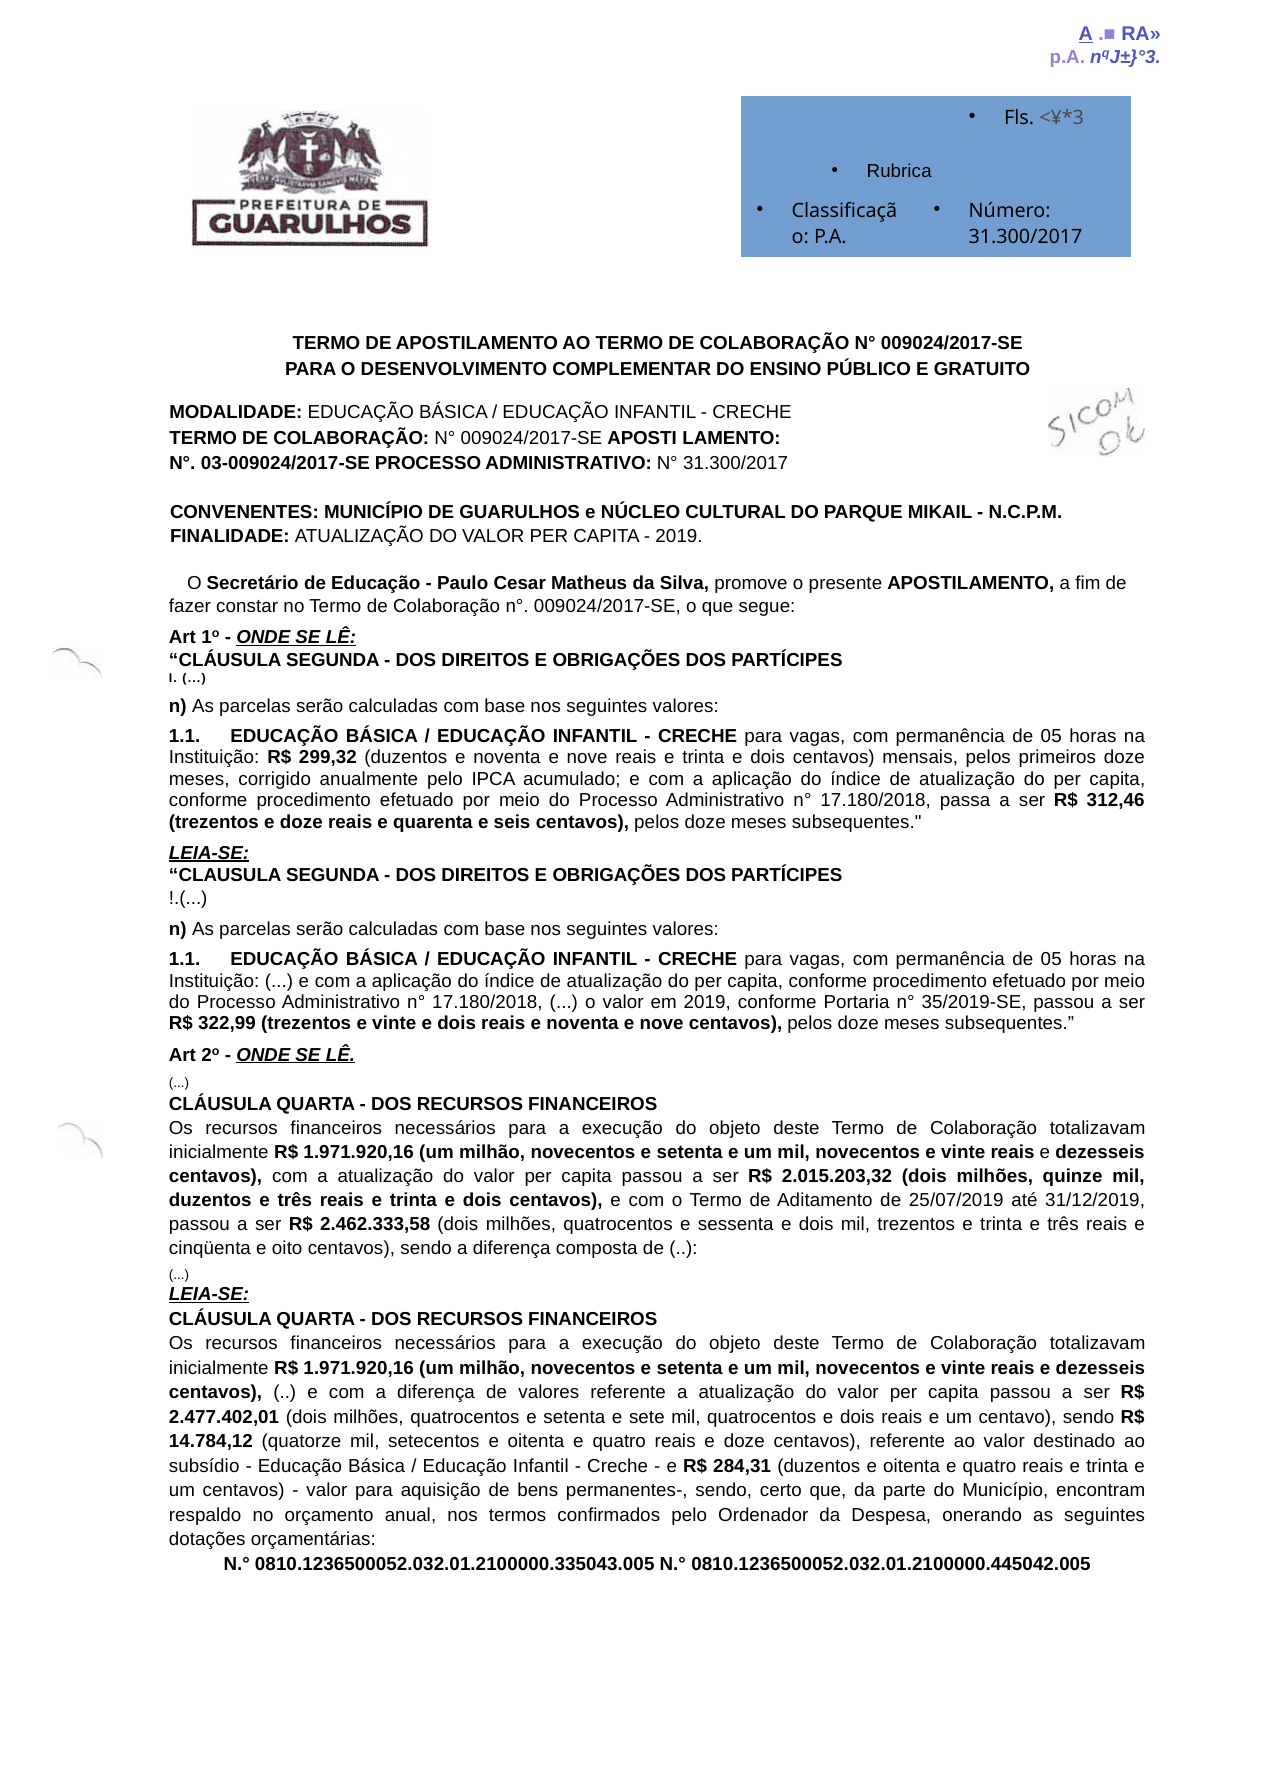

A .■ RA»
p.A. nqJ±}°3.
| | Fls. <¥\*3 |
| --- | --- |
| Rubrica | |
| Classificação: P.A. | Número: 31.300/2017 |
TERMO DE APOSTILAMENTO AO TERMO DE COLABORAÇÃO N° 009024/2017-SE PARA O DESENVOLVIMENTO COMPLEMENTAR DO ENSINO PÚBLICO E GRATUITO
MODALIDADE: EDUCAÇÃO BÁSICA / EDUCAÇÃO INFANTIL - CRECHE TERMO DE COLABORAÇÃO: N° 009024/2017-SE APOSTI LAMENTO: N°. 03-009024/2017-SE PROCESSO ADMINISTRATIVO: N° 31.300/2017
CONVENENTES: MUNICÍPIO DE GUARULHOS e NÚCLEO CULTURAL DO PARQUE MIKAIL - N.C.P.M. FINALIDADE: ATUALIZAÇÃO DO VALOR PER CAPITA - 2019.
O Secretário de Educação - Paulo Cesar Matheus da Silva, promove o presente APOSTILAMENTO, a fim de
fazer constar no Termo de Colaboração n°. 009024/2017-SE, o que segue:
Art 1o - ONDE SE LÊ:
“CLÁUSULA SEGUNDA - DOS DIREITOS E OBRIGAÇÕES DOS PARTÍCIPES
I. (...)
n) As parcelas serão calculadas com base nos seguintes valores:
1.1. EDUCAÇÃO BÁSICA / EDUCAÇÃO INFANTIL - CRECHE para vagas, com permanência de 05 horas na Instituição: R$ 299,32 (duzentos e noventa e nove reais e trinta e dois centavos) mensais, pelos primeiros doze meses, corrigido anualmente pelo IPCA acumulado; e com a aplicação do índice de atualização do per capita, conforme procedimento efetuado por meio do Processo Administrativo n° 17.180/2018, passa a ser R$ 312,46 (trezentos e doze reais e quarenta e seis centavos), pelos doze meses subsequentes."
LEIA-SE:
“CLAUSULA SEGUNDA - DOS DIREITOS E OBRIGAÇÕES DOS PARTÍCIPES
!.(...)
n) As parcelas serão calculadas com base nos seguintes valores:
1.1. EDUCAÇÃO BÁSICA / EDUCAÇÃO INFANTIL - CRECHE para vagas, com permanência de 05 horas na Instituição: (...) e com a aplicação do índice de atualização do per capita, conforme procedimento efetuado por meio do Processo Administrativo n° 17.180/2018, (...) o valor em 2019, conforme Portaria n° 35/2019-SE, passou a ser R$ 322,99 (trezentos e vinte e dois reais e noventa e nove centavos), pelos doze meses subsequentes.”
Art 2o - ONDE SE LÊ.
(...)
CLÁUSULA QUARTA - DOS RECURSOS FINANCEIROS
Os recursos financeiros necessários para a execução do objeto deste Termo de Colaboração totalizavam inicialmente R$ 1.971.920,16 (um milhão, novecentos e setenta e um mil, novecentos e vinte reais e dezesseis centavos), com a atualização do valor per capita passou a ser R$ 2.015.203,32 (dois milhões, quinze mil, duzentos e três reais e trinta e dois centavos), e com o Termo de Aditamento de 25/07/2019 até 31/12/2019, passou a ser R$ 2.462.333,58 (dois milhões, quatrocentos e sessenta e dois mil, trezentos e trinta e três reais e cinqüenta e oito centavos), sendo a diferença composta de (..):
(...)
LEIA-SE:
CLÁUSULA QUARTA - DOS RECURSOS FINANCEIROS
Os recursos financeiros necessários para a execução do objeto deste Termo de Colaboração totalizavam inicialmente R$ 1.971.920,16 (um milhão, novecentos e setenta e um mil, novecentos e vinte reais e dezesseis centavos), (..) e com a diferença de valores referente a atualização do valor per capita passou a ser R$ 2.477.402,01 (dois milhões, quatrocentos e setenta e sete mil, quatrocentos e dois reais e um centavo), sendo R$ 14.784,12 (quatorze mil, setecentos e oitenta e quatro reais e doze centavos), referente ao valor destinado ao subsídio - Educação Básica / Educação Infantil - Creche - e R$ 284,31 (duzentos e oitenta e quatro reais e trinta e um centavos) - valor para aquisição de bens permanentes-, sendo, certo que, da parte do Município, encontram respaldo no orçamento anual, nos termos confirmados pelo Ordenador da Despesa, onerando as seguintes dotações orçamentárias:
N.° 0810.1236500052.032.01.2100000.335043.005 N.° 0810.1236500052.032.01.2100000.445042.005